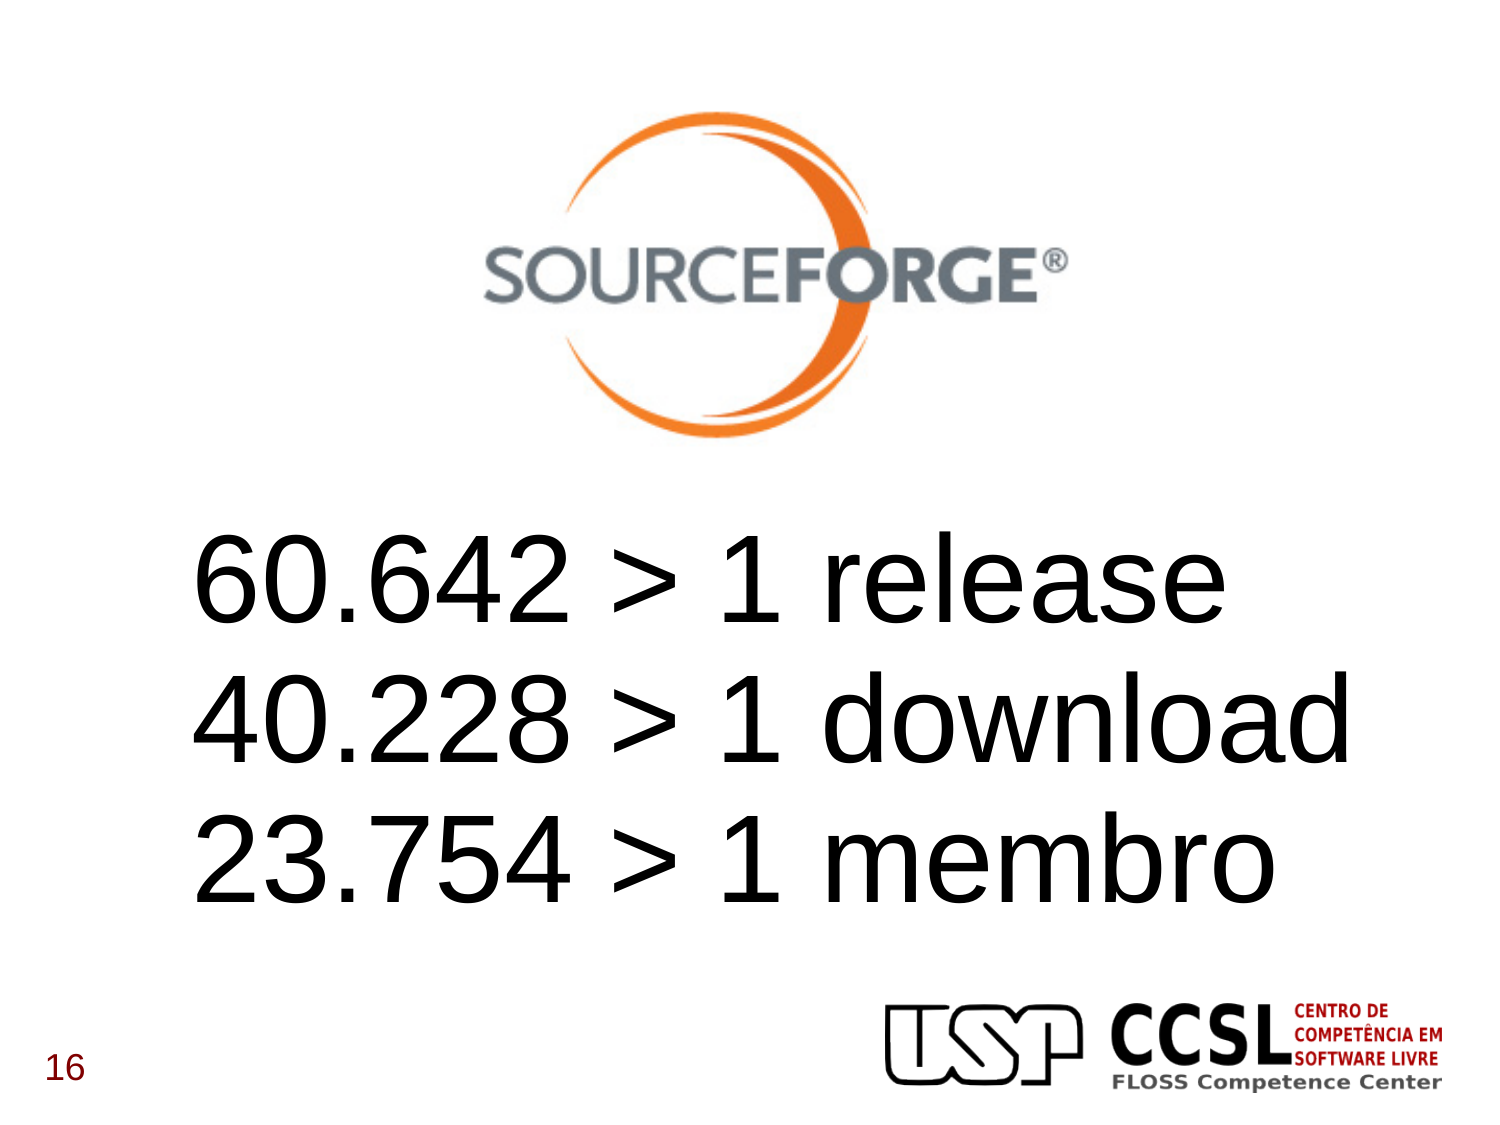

60.642 > 1 release
40.228 > 1 download
23.754 > 1 membro